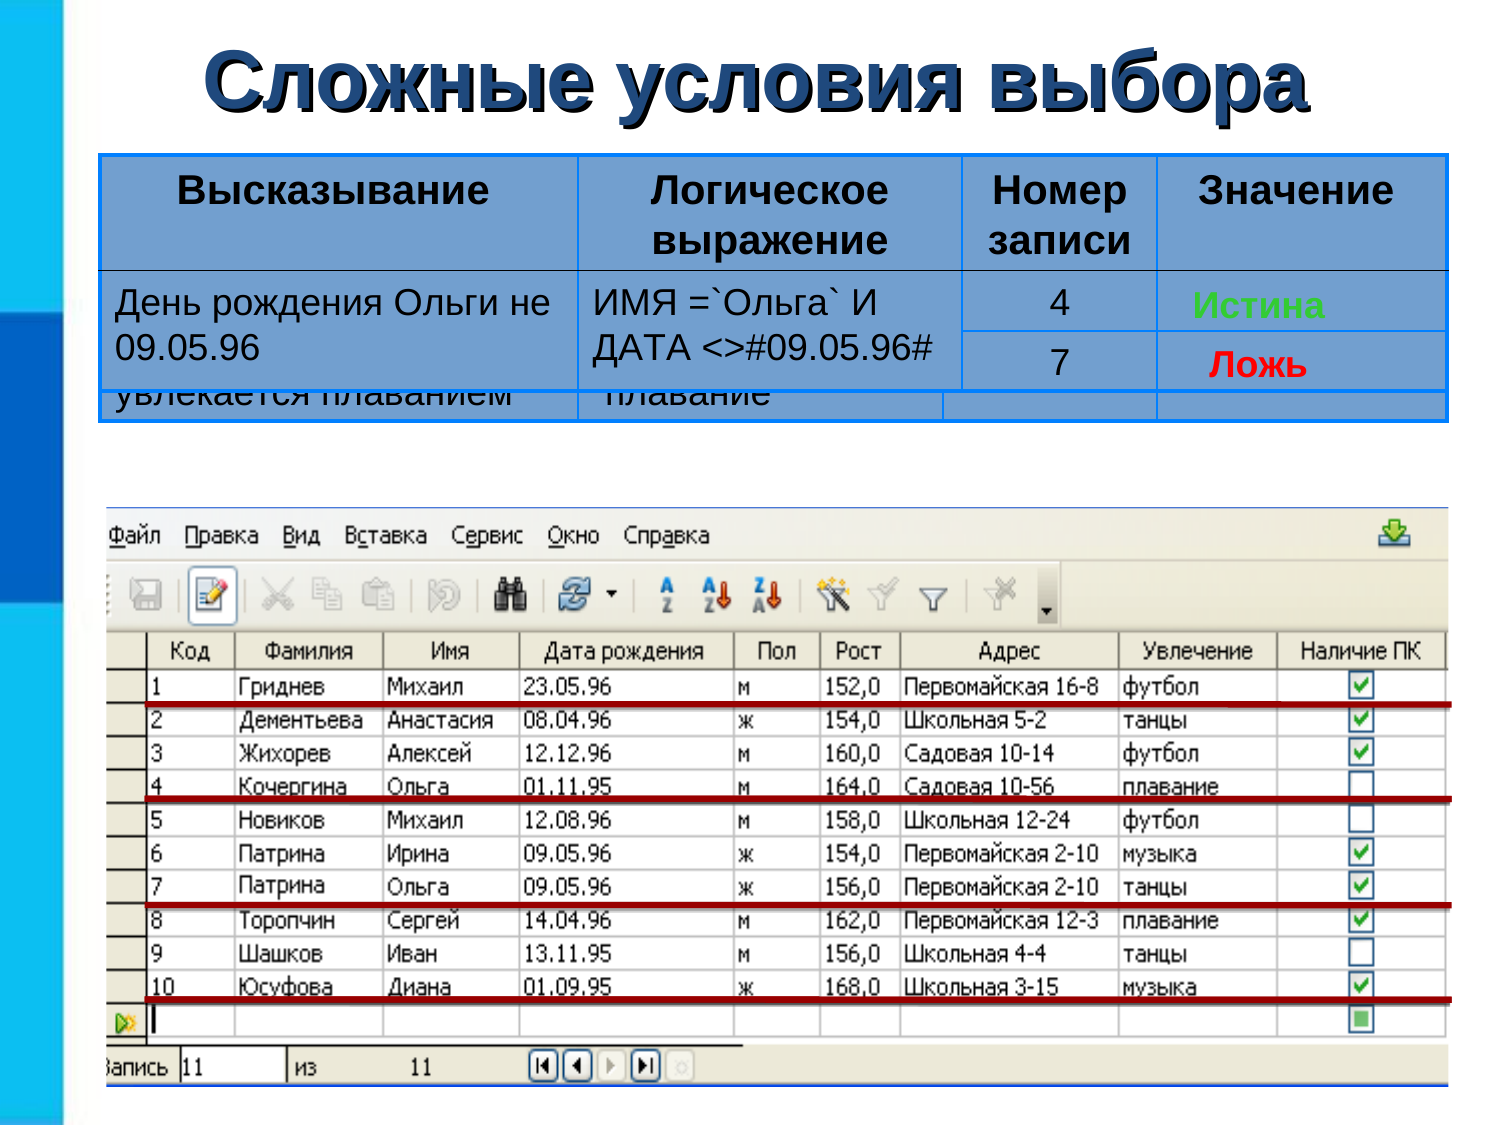

Сложные условия выбора
| Высказывание | Логическое выражение | Номер записи | Значение |
| --- | --- | --- | --- |
| Рост ученика больше 160 см, и ученик увлекается плаванием | РОСТ > 160 И УВЛЕЧЕНИЕ = ‘плавание’ | 4 | |
| | | 10 | |
| Высказывание | Логическое выражение | Номер записи | Значение |
| --- | --- | --- | --- |
| Рост ученика больше 160 см или ученик увлекается плаванием | РОСТ > 160 ИЛИ УВЛЕЧЕНИЕ = `плавание` | 10 | |
| | | 1 | |
| Высказывание | Логическое выражение | Номер записи | Значение |
| --- | --- | --- | --- |
| День рождения Ольги не 09.05.96 | ИМЯ =`Ольга` И ДАТА <>#09.05.96# | 4 | |
| | | 7 | |
Истина
Истина
Истина
Ложь
Ложь
Ложь